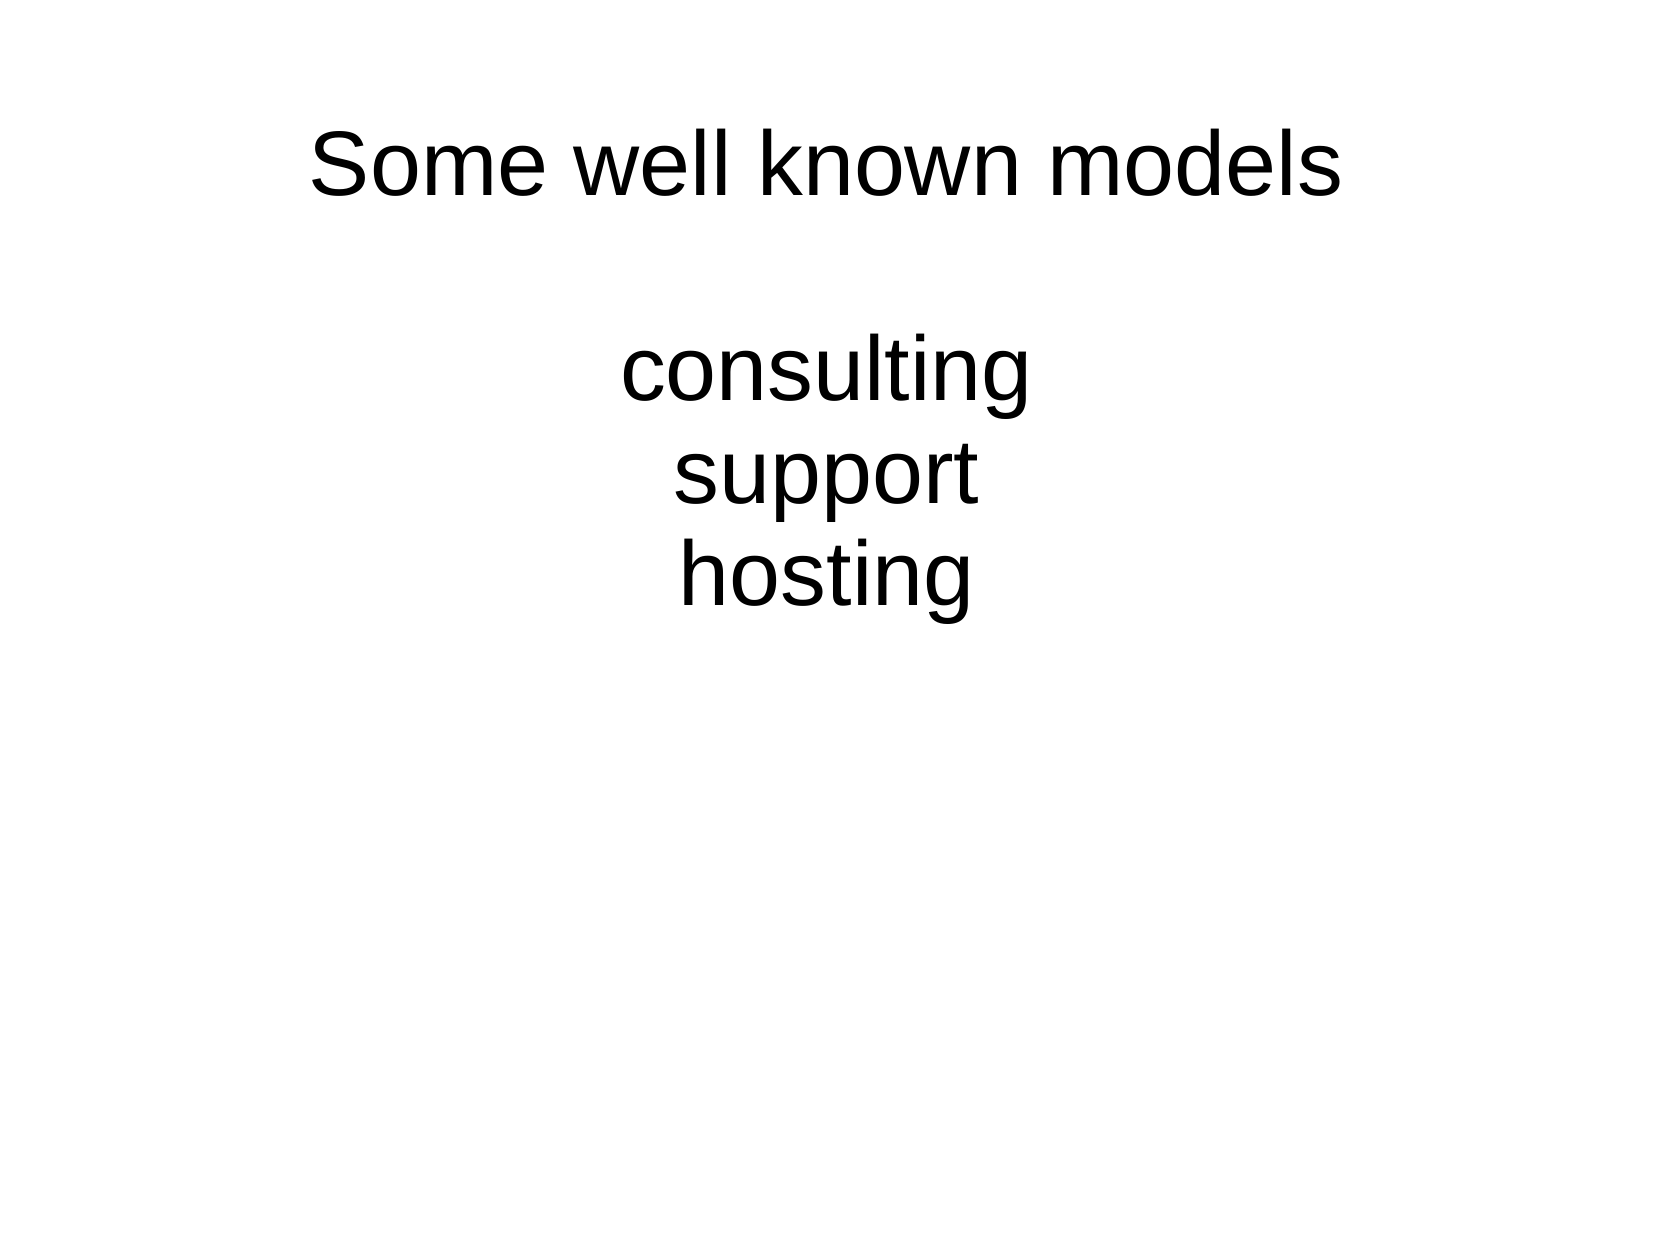

# Some well known models consulting support hosting